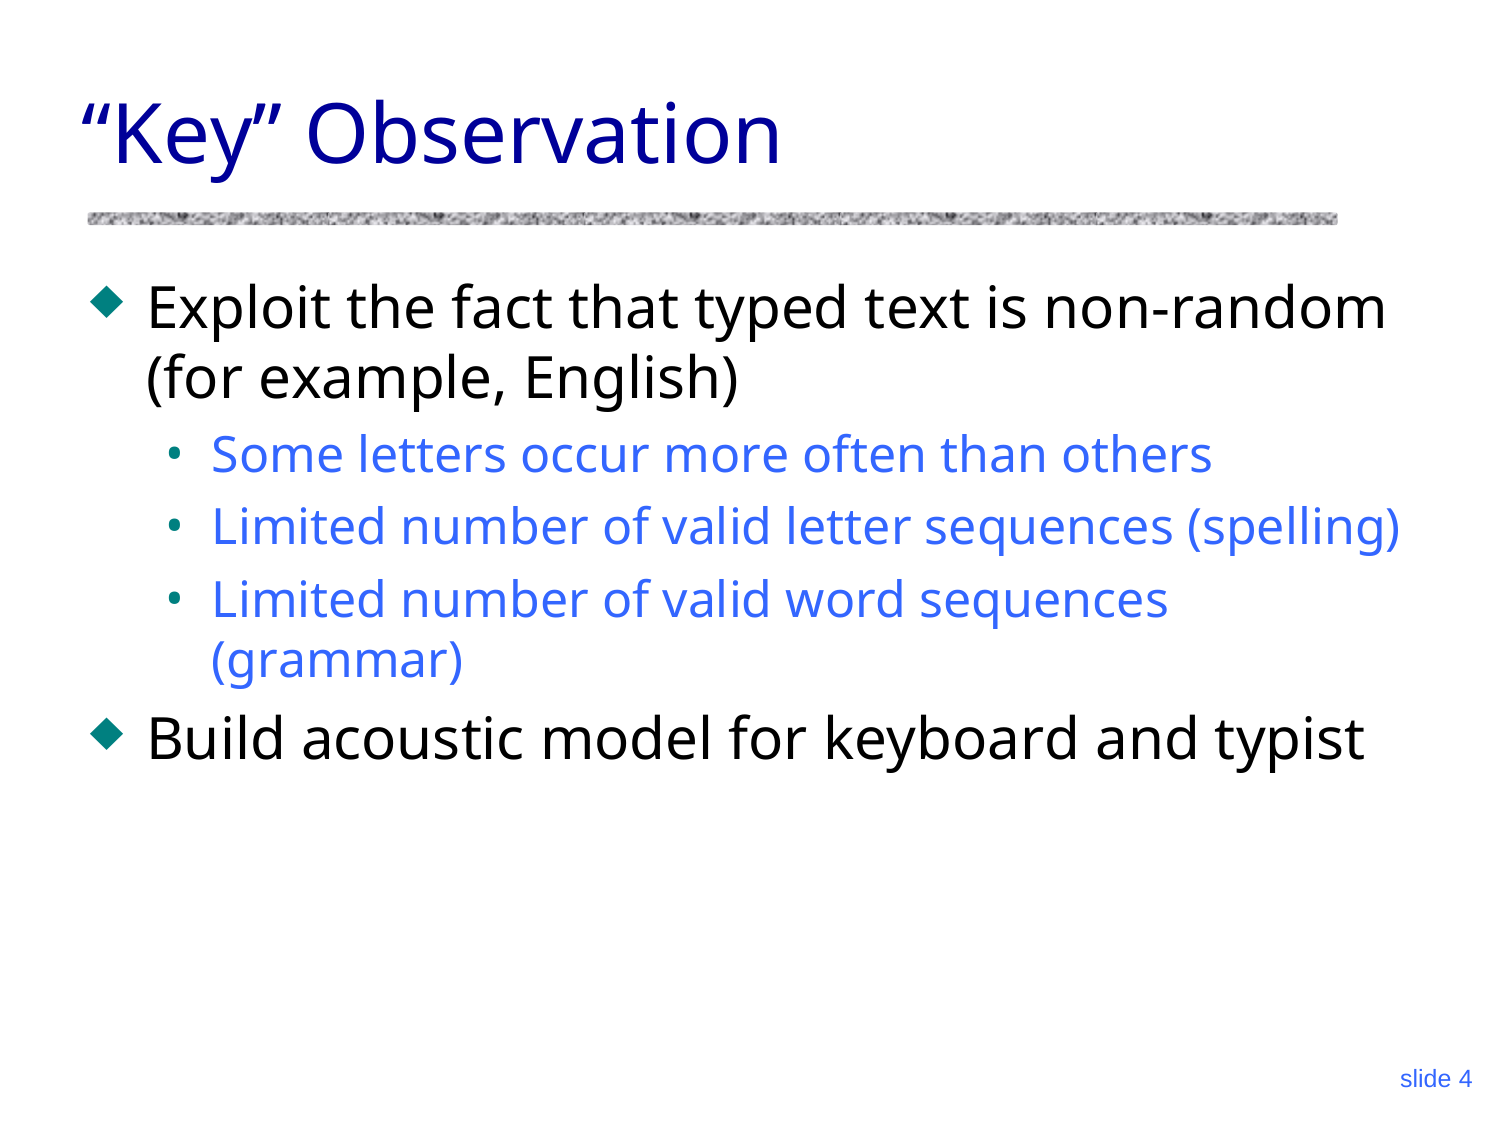

# “Key” Observation
Exploit the fact that typed text is non-random (for example, English)
Some letters occur more often than others
Limited number of valid letter sequences (spelling)
Limited number of valid word sequences (grammar)
Build acoustic model for keyboard and typist
slide